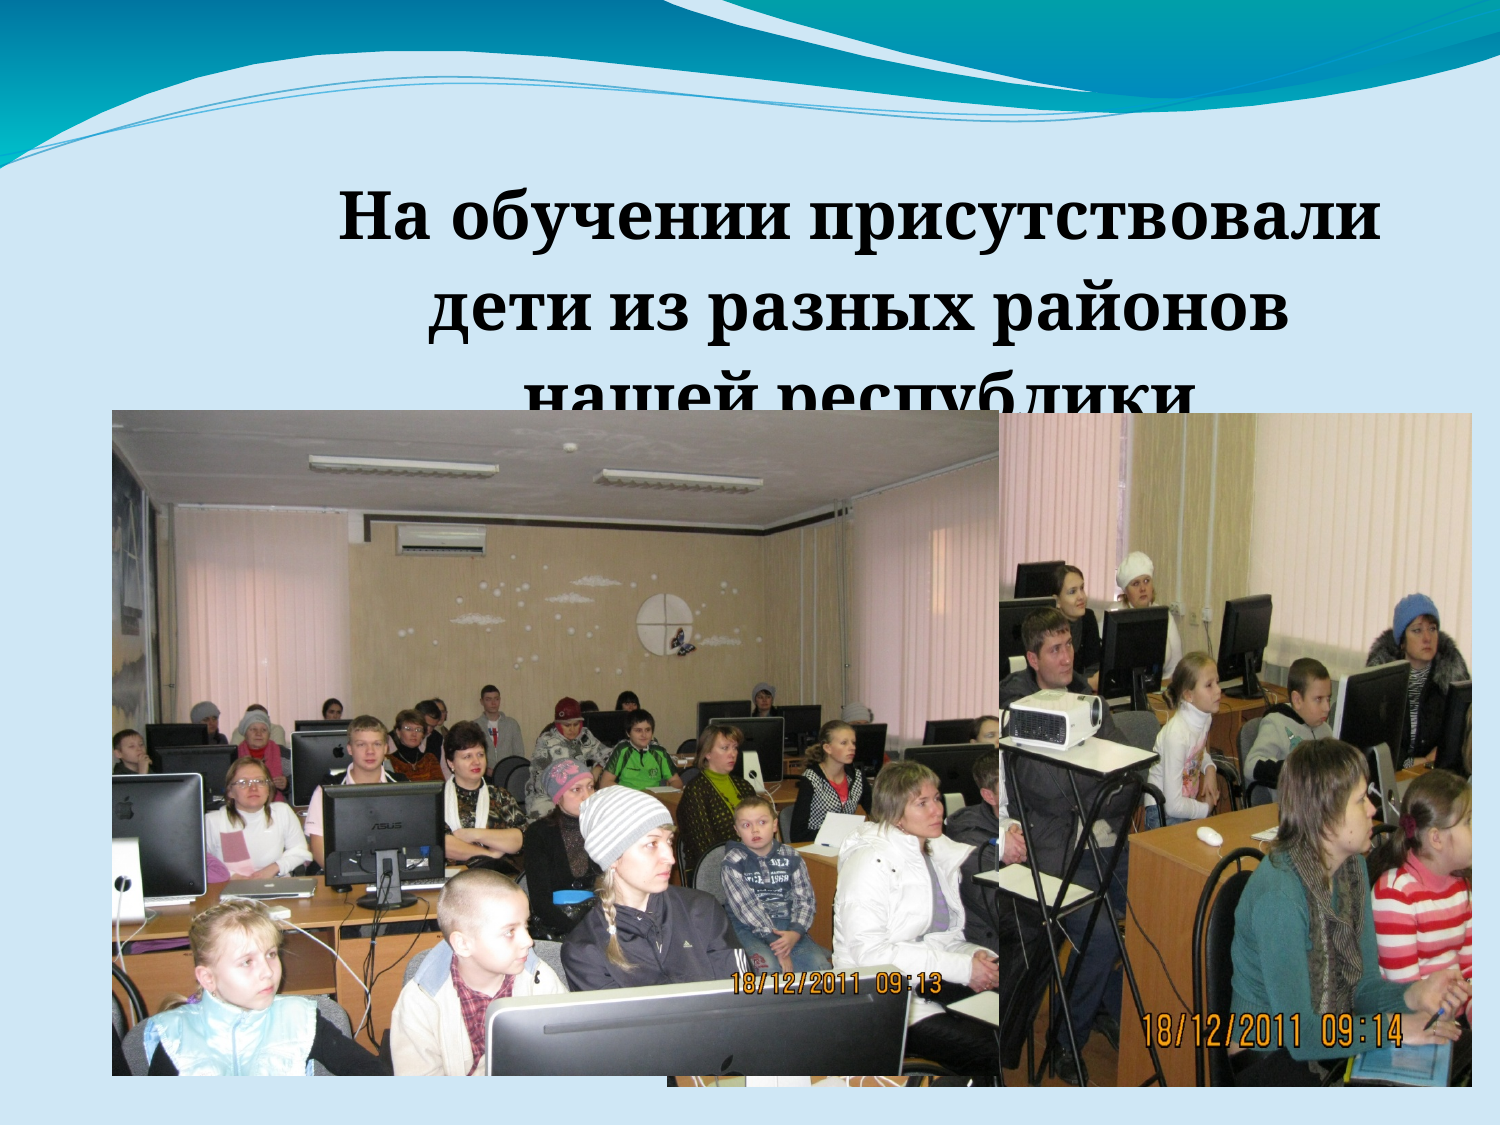

На обучении присутствовали
 дети из разных районов
нашей республики